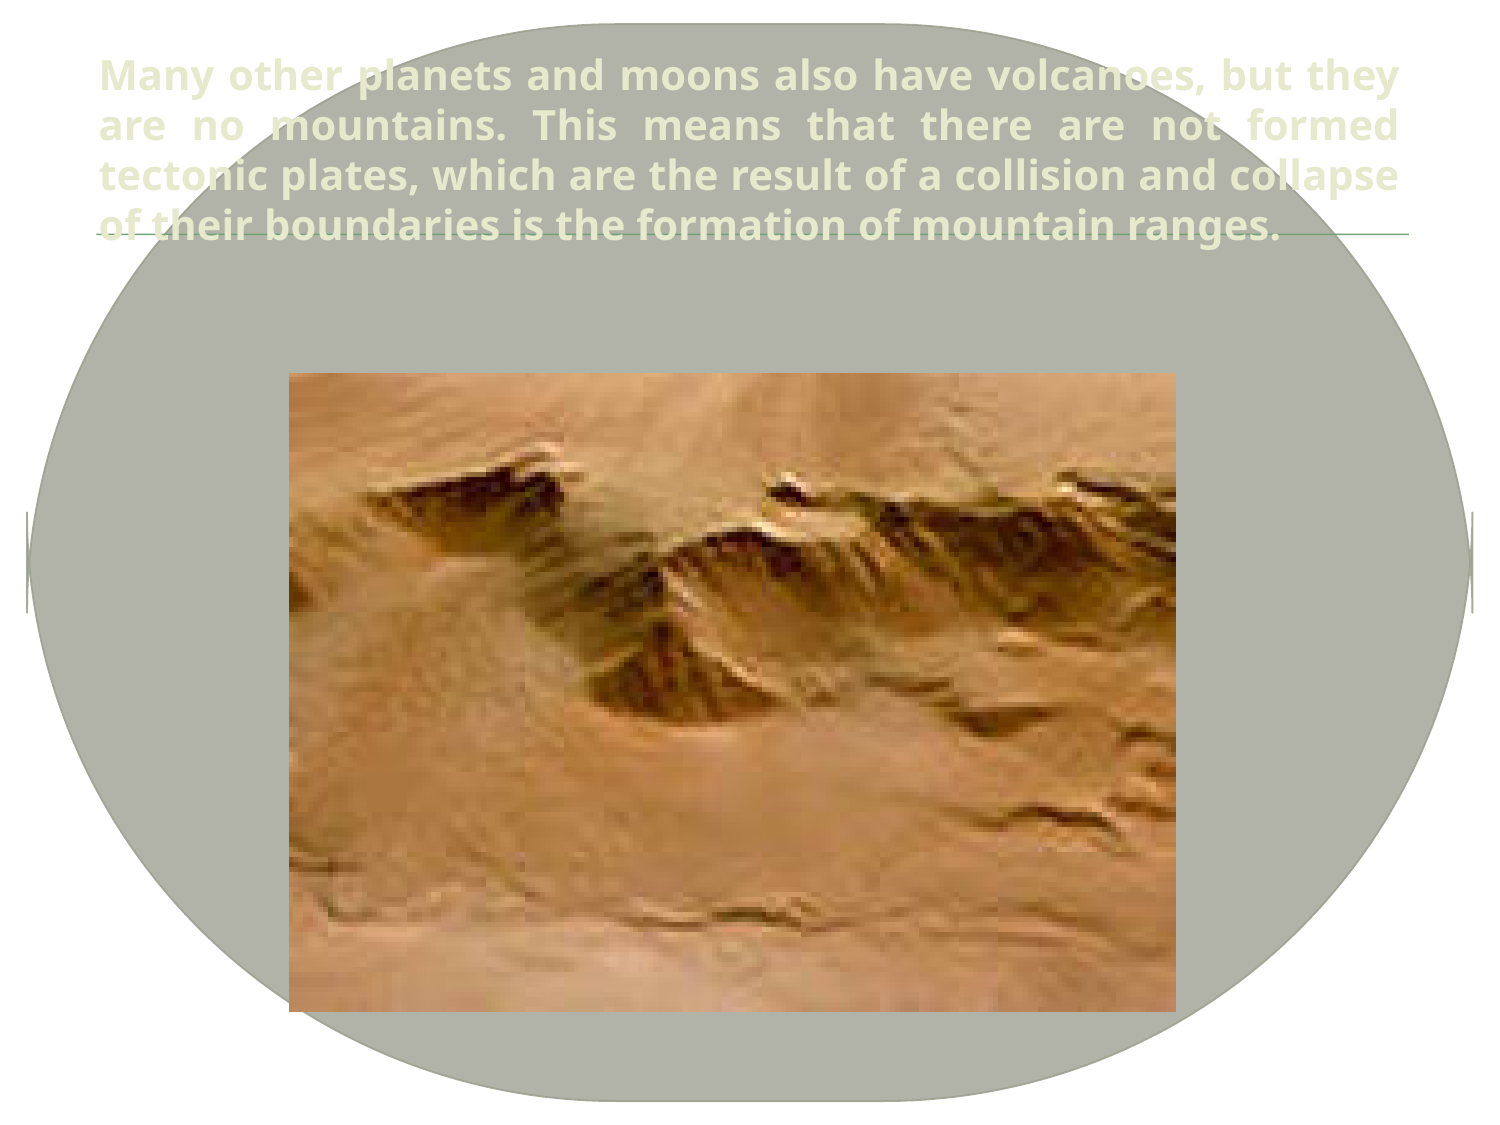

# Many other planets and moons also have volcanoes, but they are no mountains. This means that there are not formed tectonic plates, which are the result of a collision and collapse of their boundaries is the formation of mountain ranges.